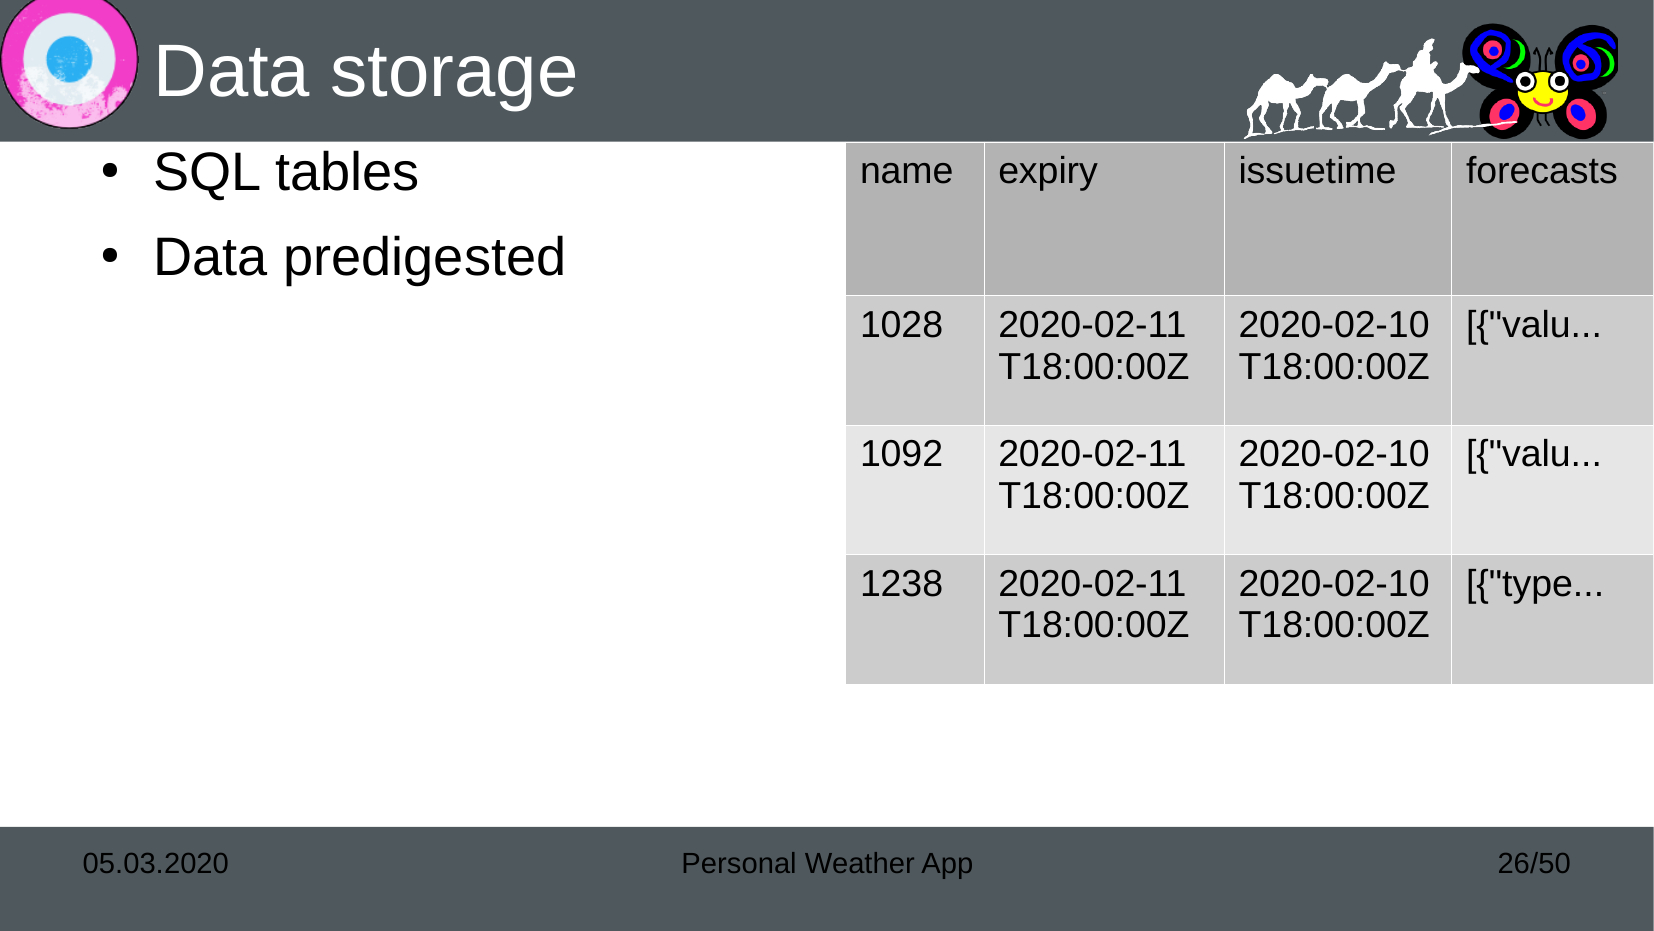

# Data storage
SQL tables
Data predigested
| name | expiry | issuetime | forecasts |
| --- | --- | --- | --- |
| 1028 | 2020-02-11 T18:00:00Z | 2020-02-10 T18:00:00Z | [{"valu... |
| 1092 | 2020-02-11 T18:00:00Z | 2020-02-10 T18:00:00Z | [{"valu... |
| 1238 | 2020-02-11 T18:00:00Z | 2020-02-10 T18:00:00Z | [{"type... |
08. März 2019
26